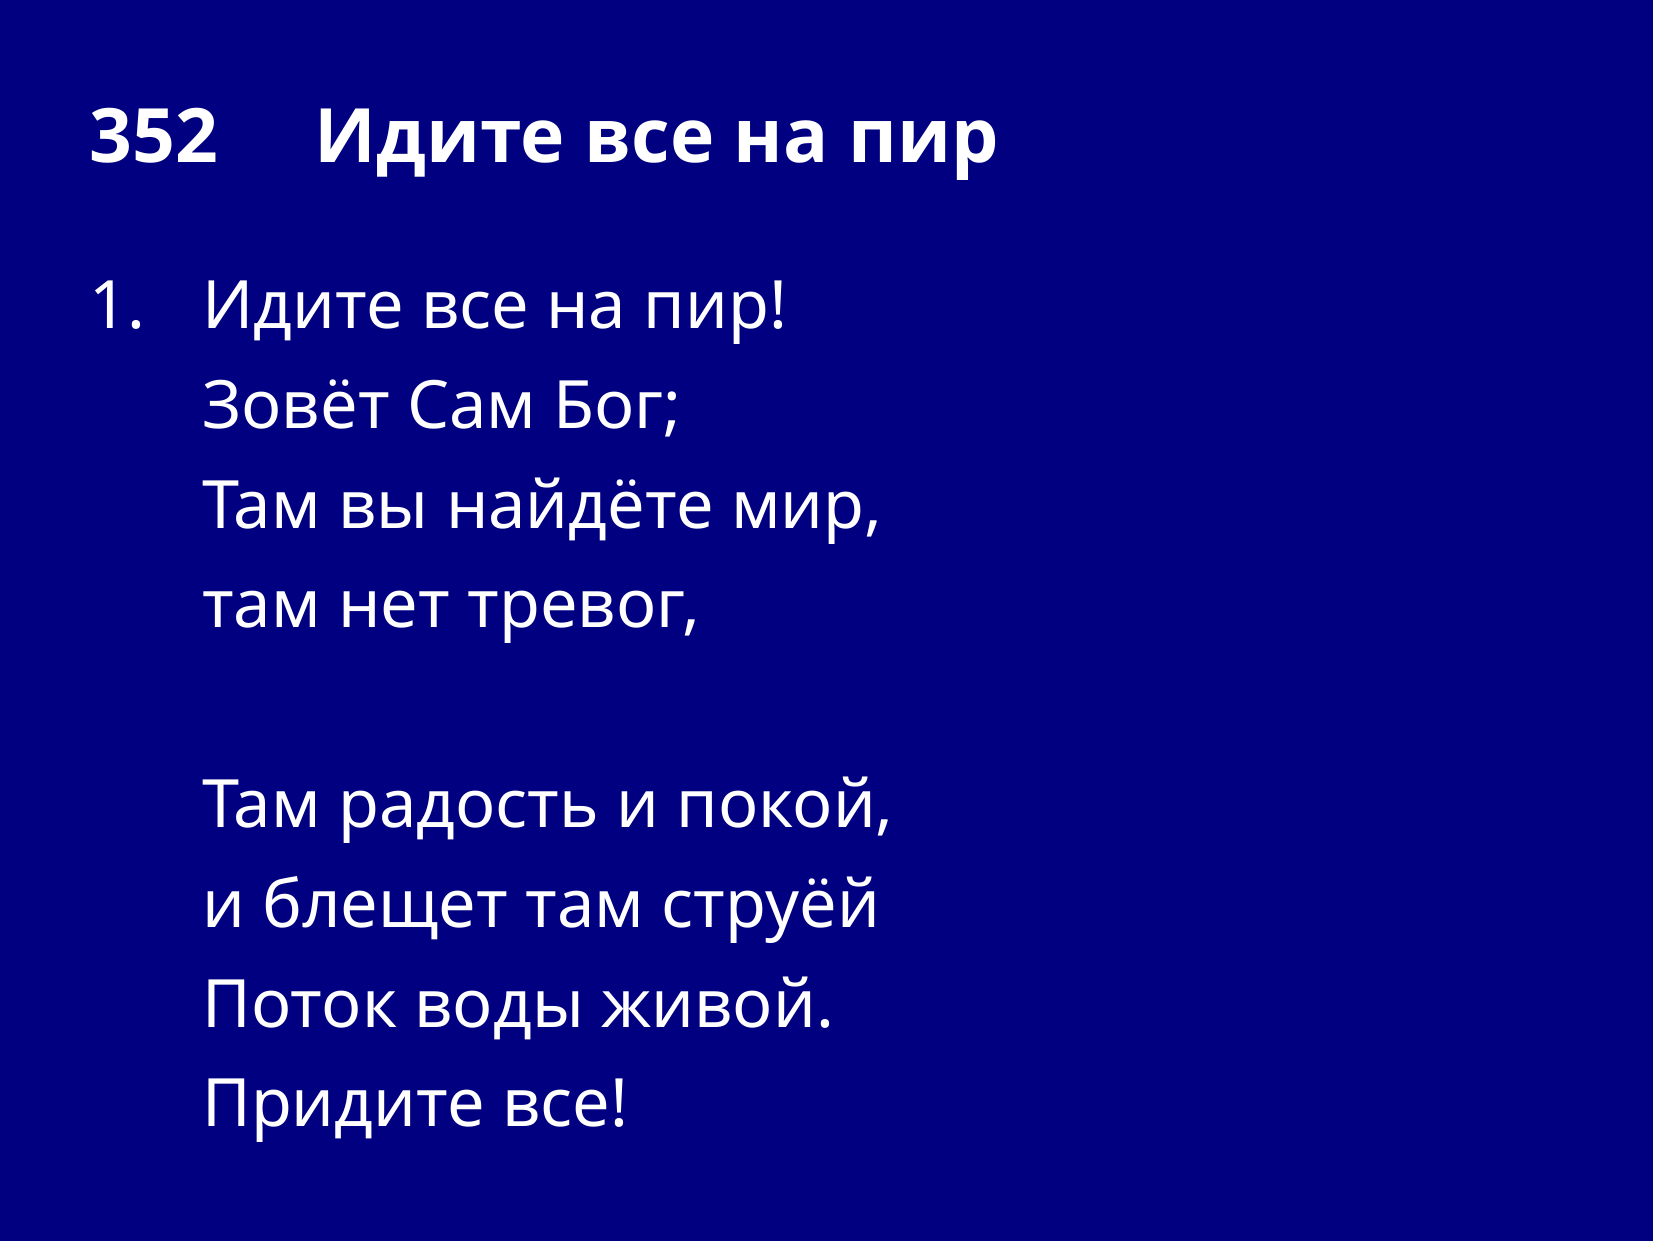

352	Идите все на пир
1.	Идите все на пир!
	Зовёт Сам Бог;
	Там вы найдёте мир,
	там нет тревог,
	Там радость и покой,
	и блещет там струёй
	Поток воды живой.
	Придите все!